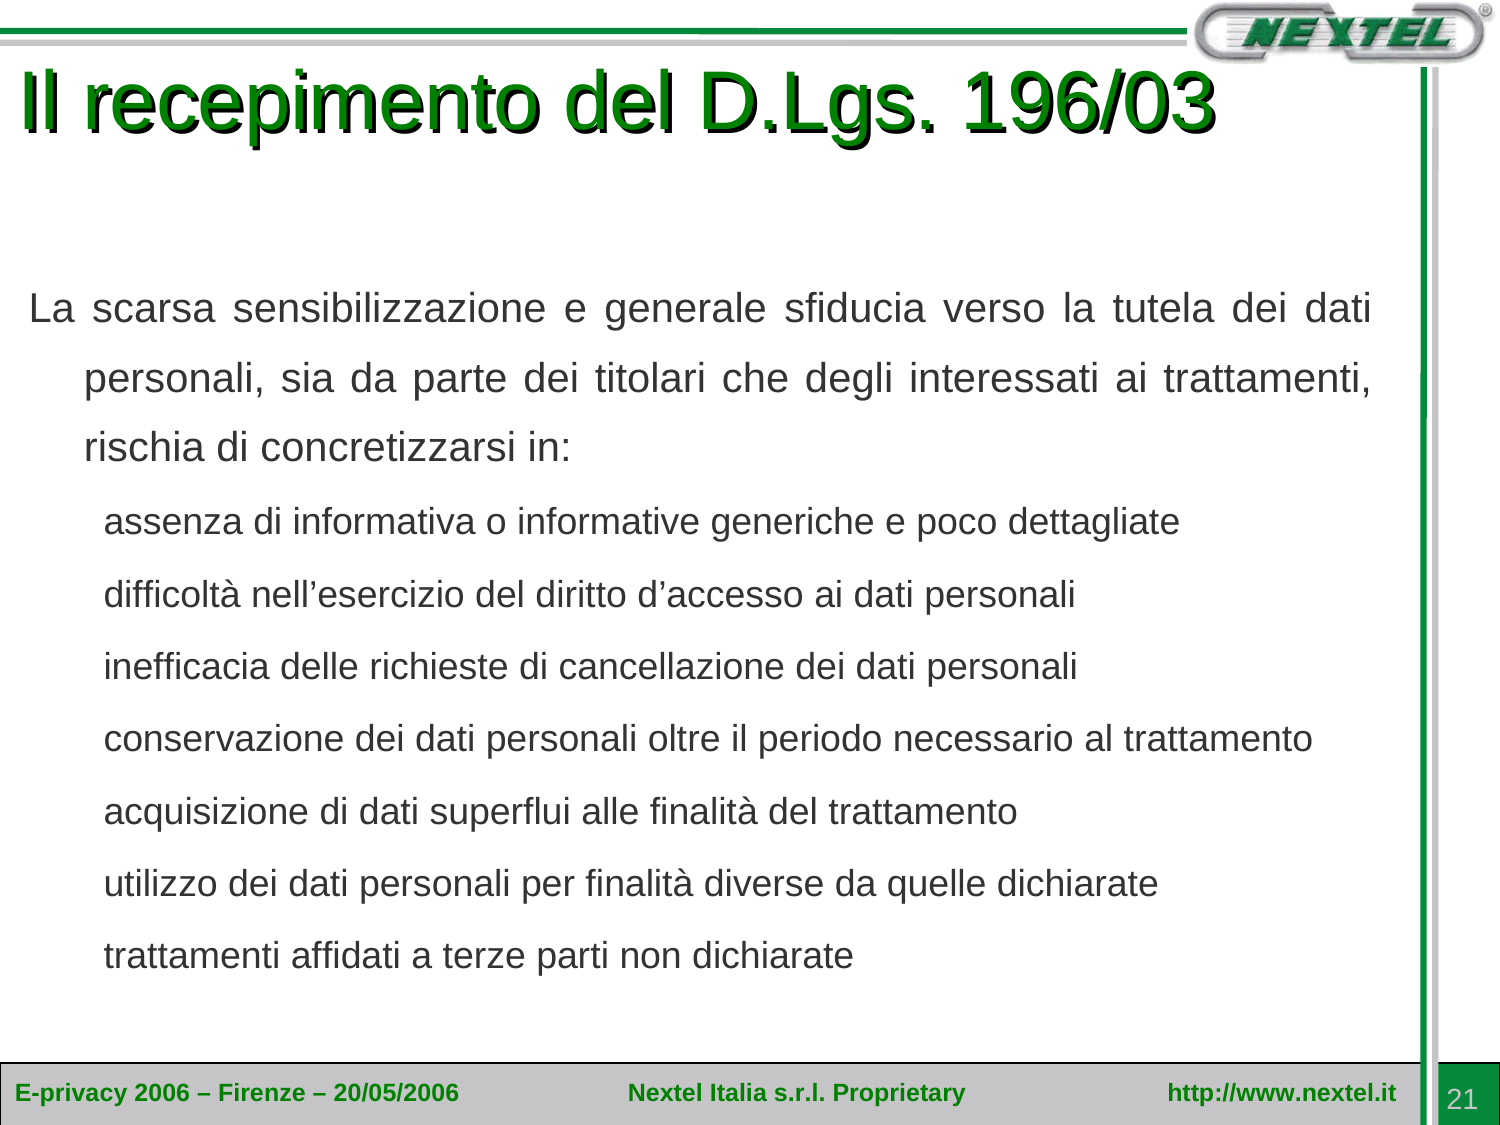

Il recepimento del D.Lgs. 196/03
# La scarsa sensibilizzazione e generale sfiducia verso la tutela dei dati personali, sia da parte dei titolari che degli interessati ai trattamenti, rischia di concretizzarsi in:
assenza di informativa o informative generiche e poco dettagliate
difficoltà nell’esercizio del diritto d’accesso ai dati personali
inefficacia delle richieste di cancellazione dei dati personali
conservazione dei dati personali oltre il periodo necessario al trattamento
acquisizione di dati superflui alle finalità del trattamento
utilizzo dei dati personali per finalità diverse da quelle dichiarate
trattamenti affidati a terze parti non dichiarate
21